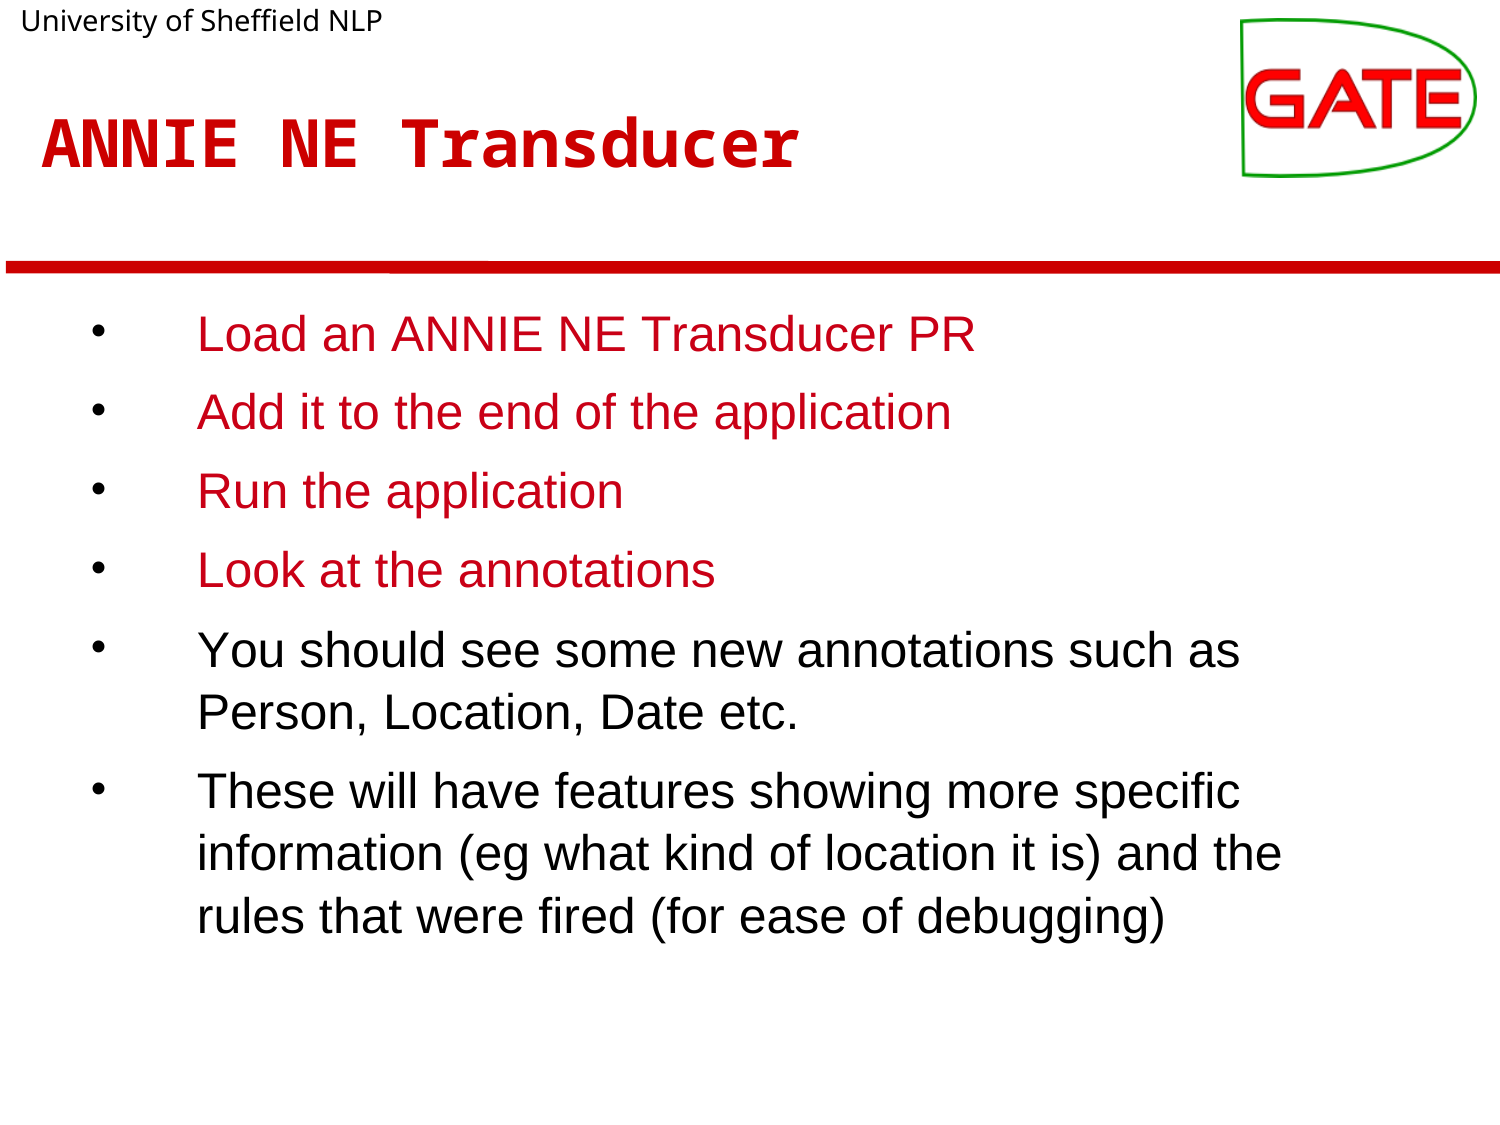

ANNIE NE Transducer
Load an ANNIE NE Transducer PR
Add it to the end of the application
Run the application
Look at the annotations
You should see some new annotations such as Person, Location, Date etc.
These will have features showing more specific information (eg what kind of location it is) and the rules that were fired (for ease of debugging)